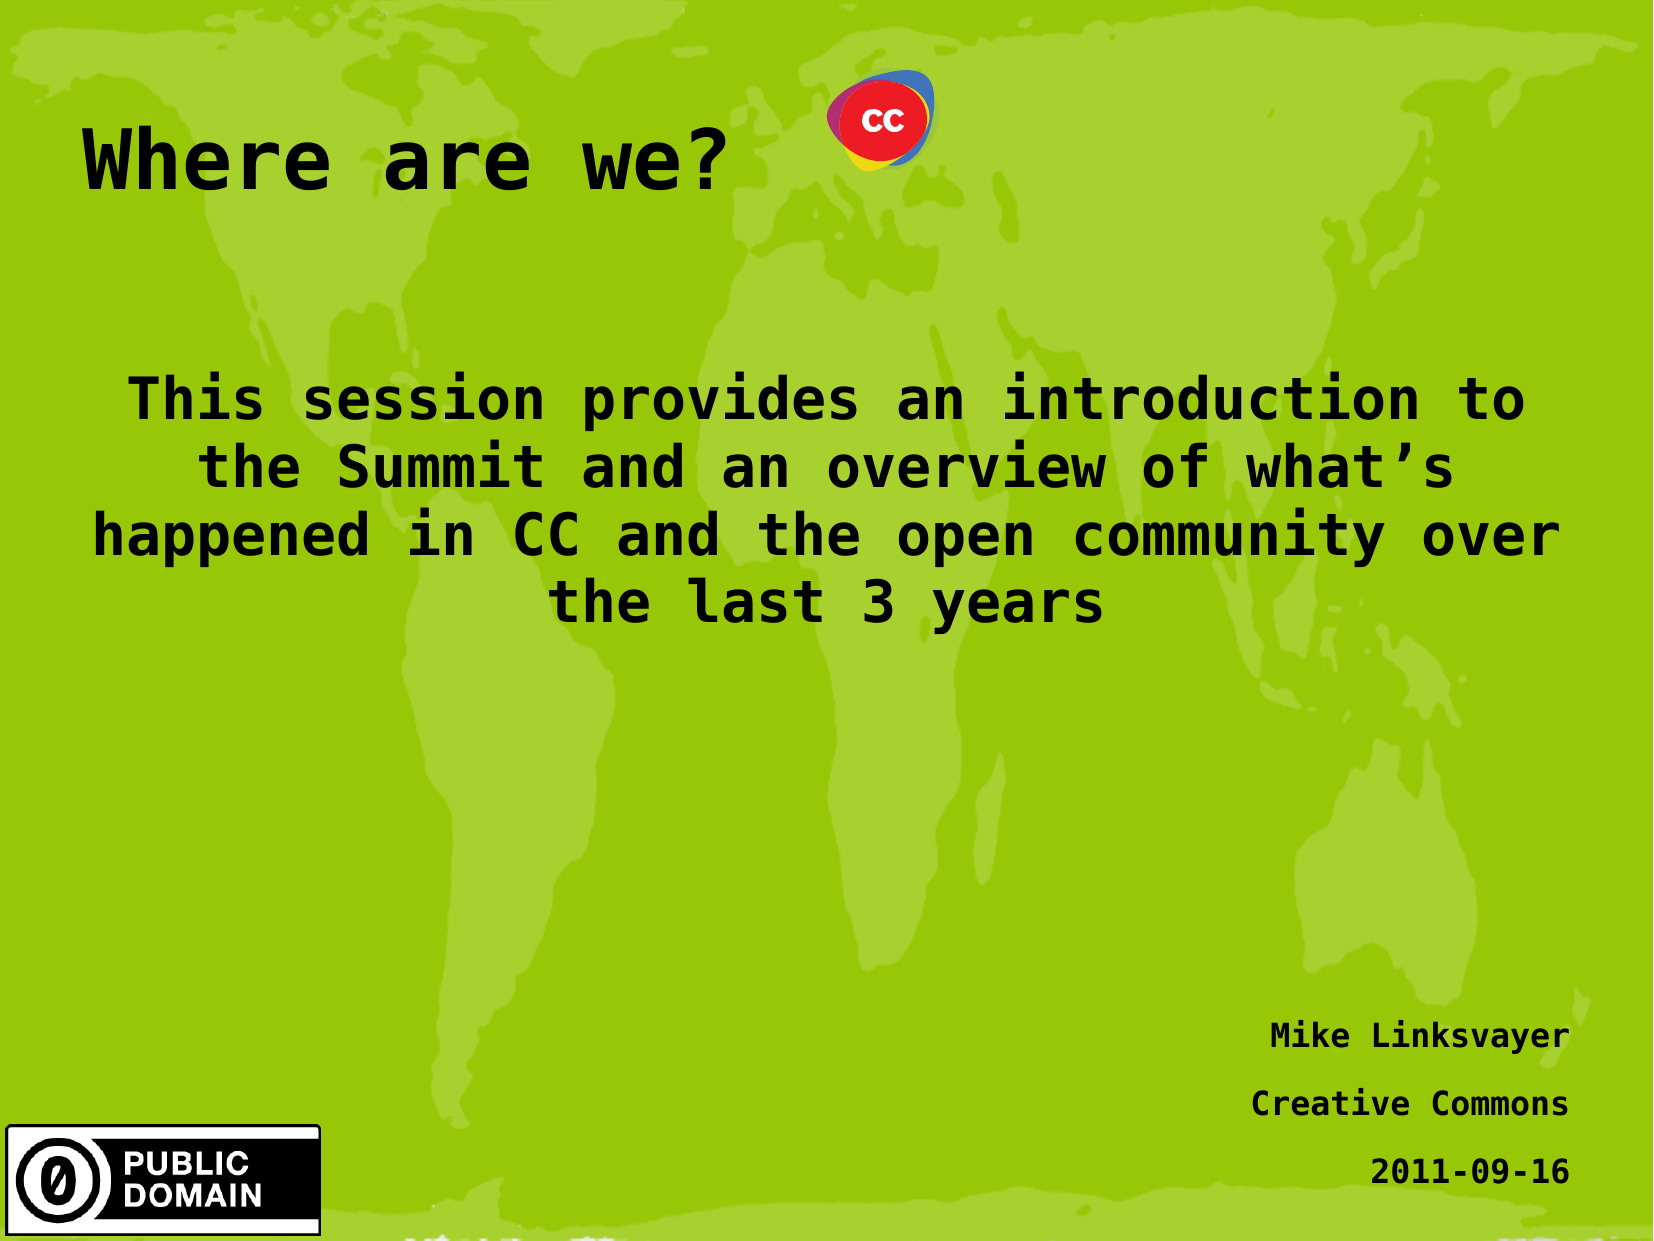

# Where are we?
This session provides an introduction to the Summit and an overview of what’s happened in CC and the open community over the last 3 years
Mike Linksvayer
Creative Commons
2011-09-16